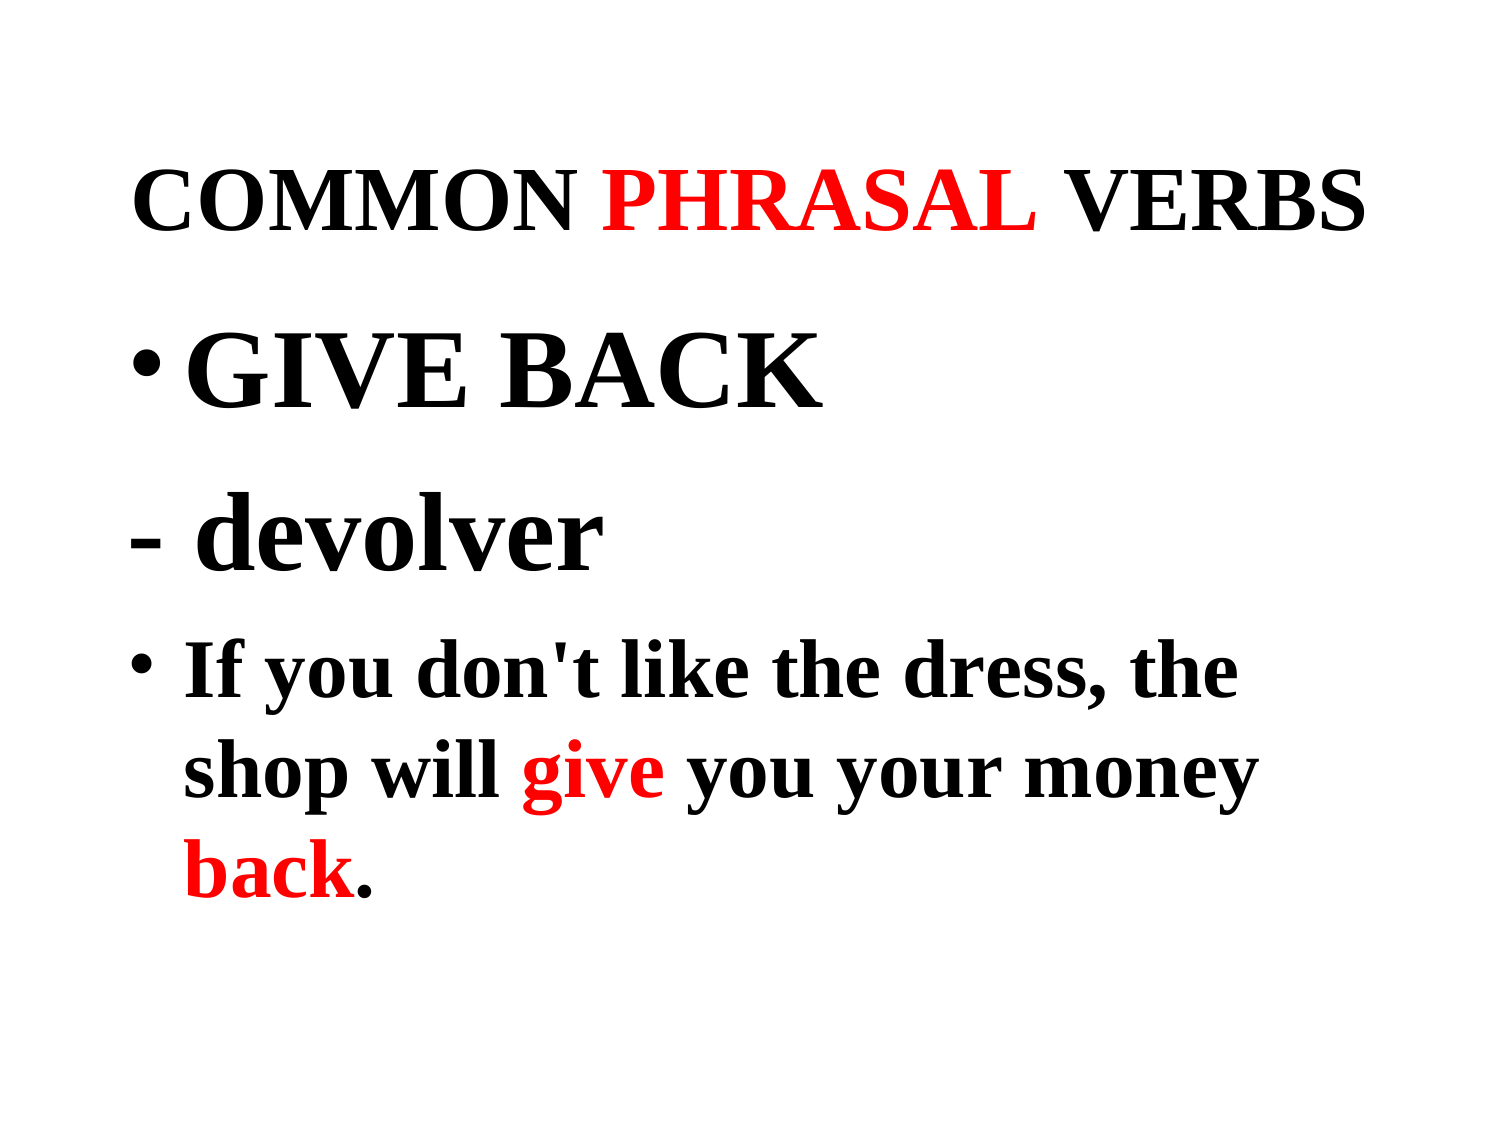

# COMMON PHRASAL VERBS
GIVE BACK
- devolver
If you don't like the dress, the shop will give you your money back.